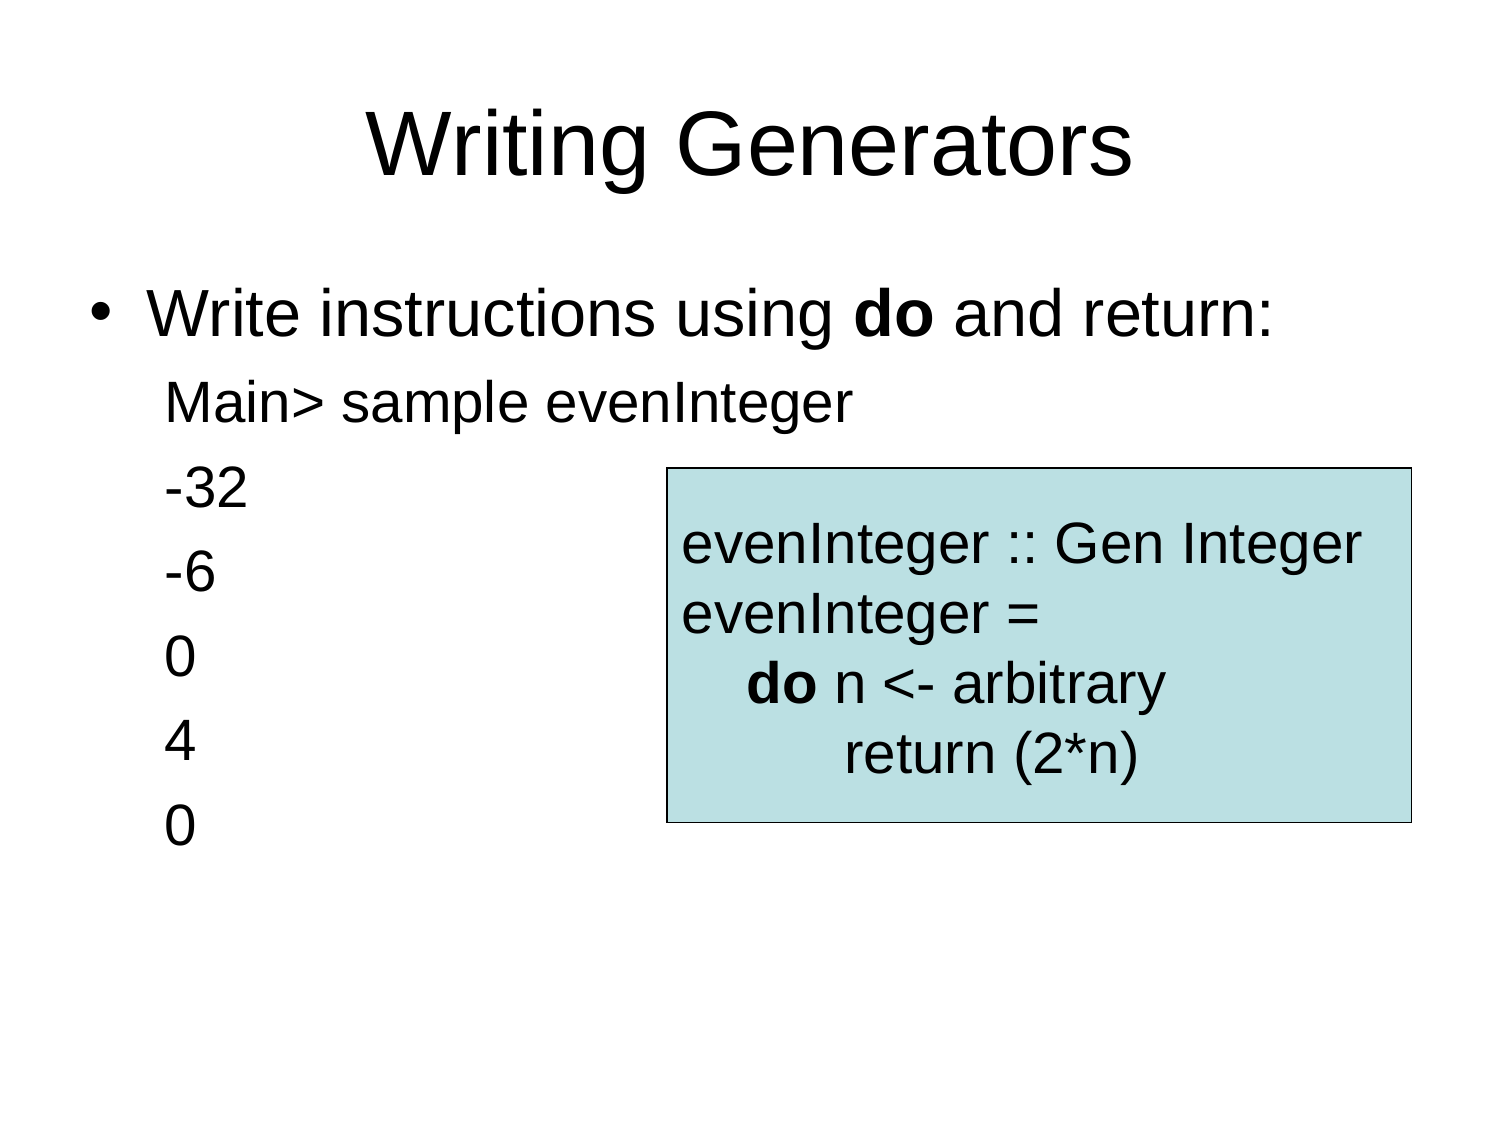

# Writing Generators
Write instructions using do and return:
Main> sample evenInteger
-32
-6
0
4
0
evenInteger :: Gen Integer
evenInteger =
 do n <- arbitrary
 return (2*n)